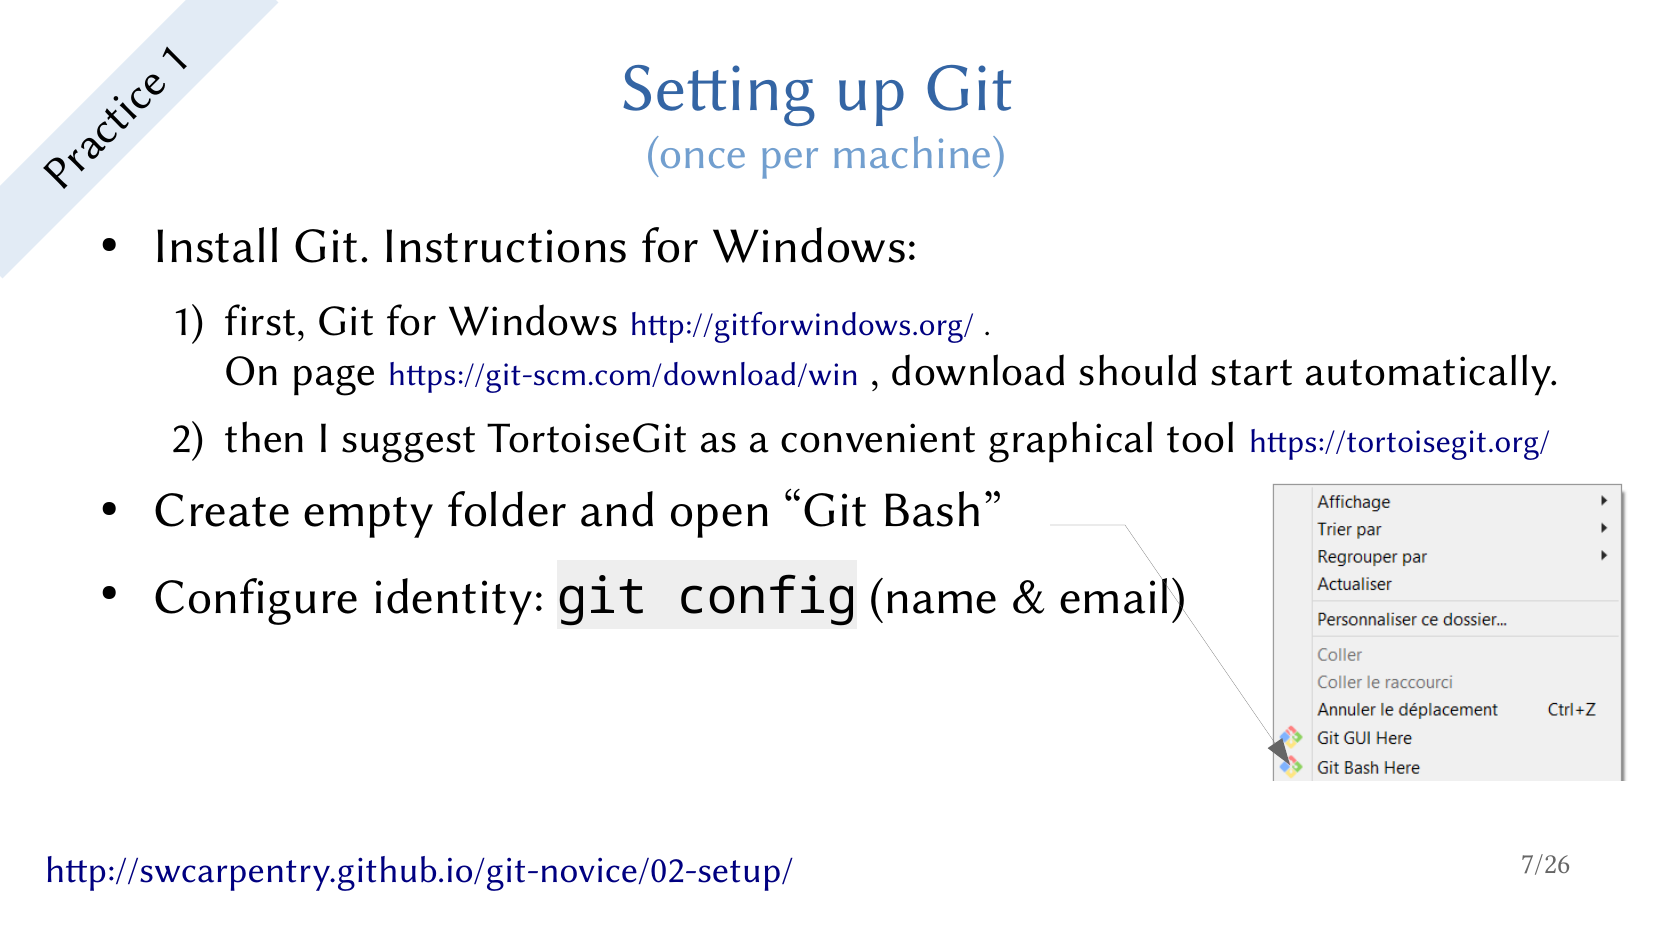

# Setting up Git (once per machine)
Practice 1
Install Git. Instructions for Windows:
first, Git for Windows http://gitforwindows.org/ .
On page https://git-scm.com/download/win , download should start automatically.
then I suggest TortoiseGit as a convenient graphical tool https://tortoisegit.org/
Create empty folder and open “Git Bash”
Configure identity: git config (name & email)
http://swcarpentry.github.io/git-novice/02-setup/
7